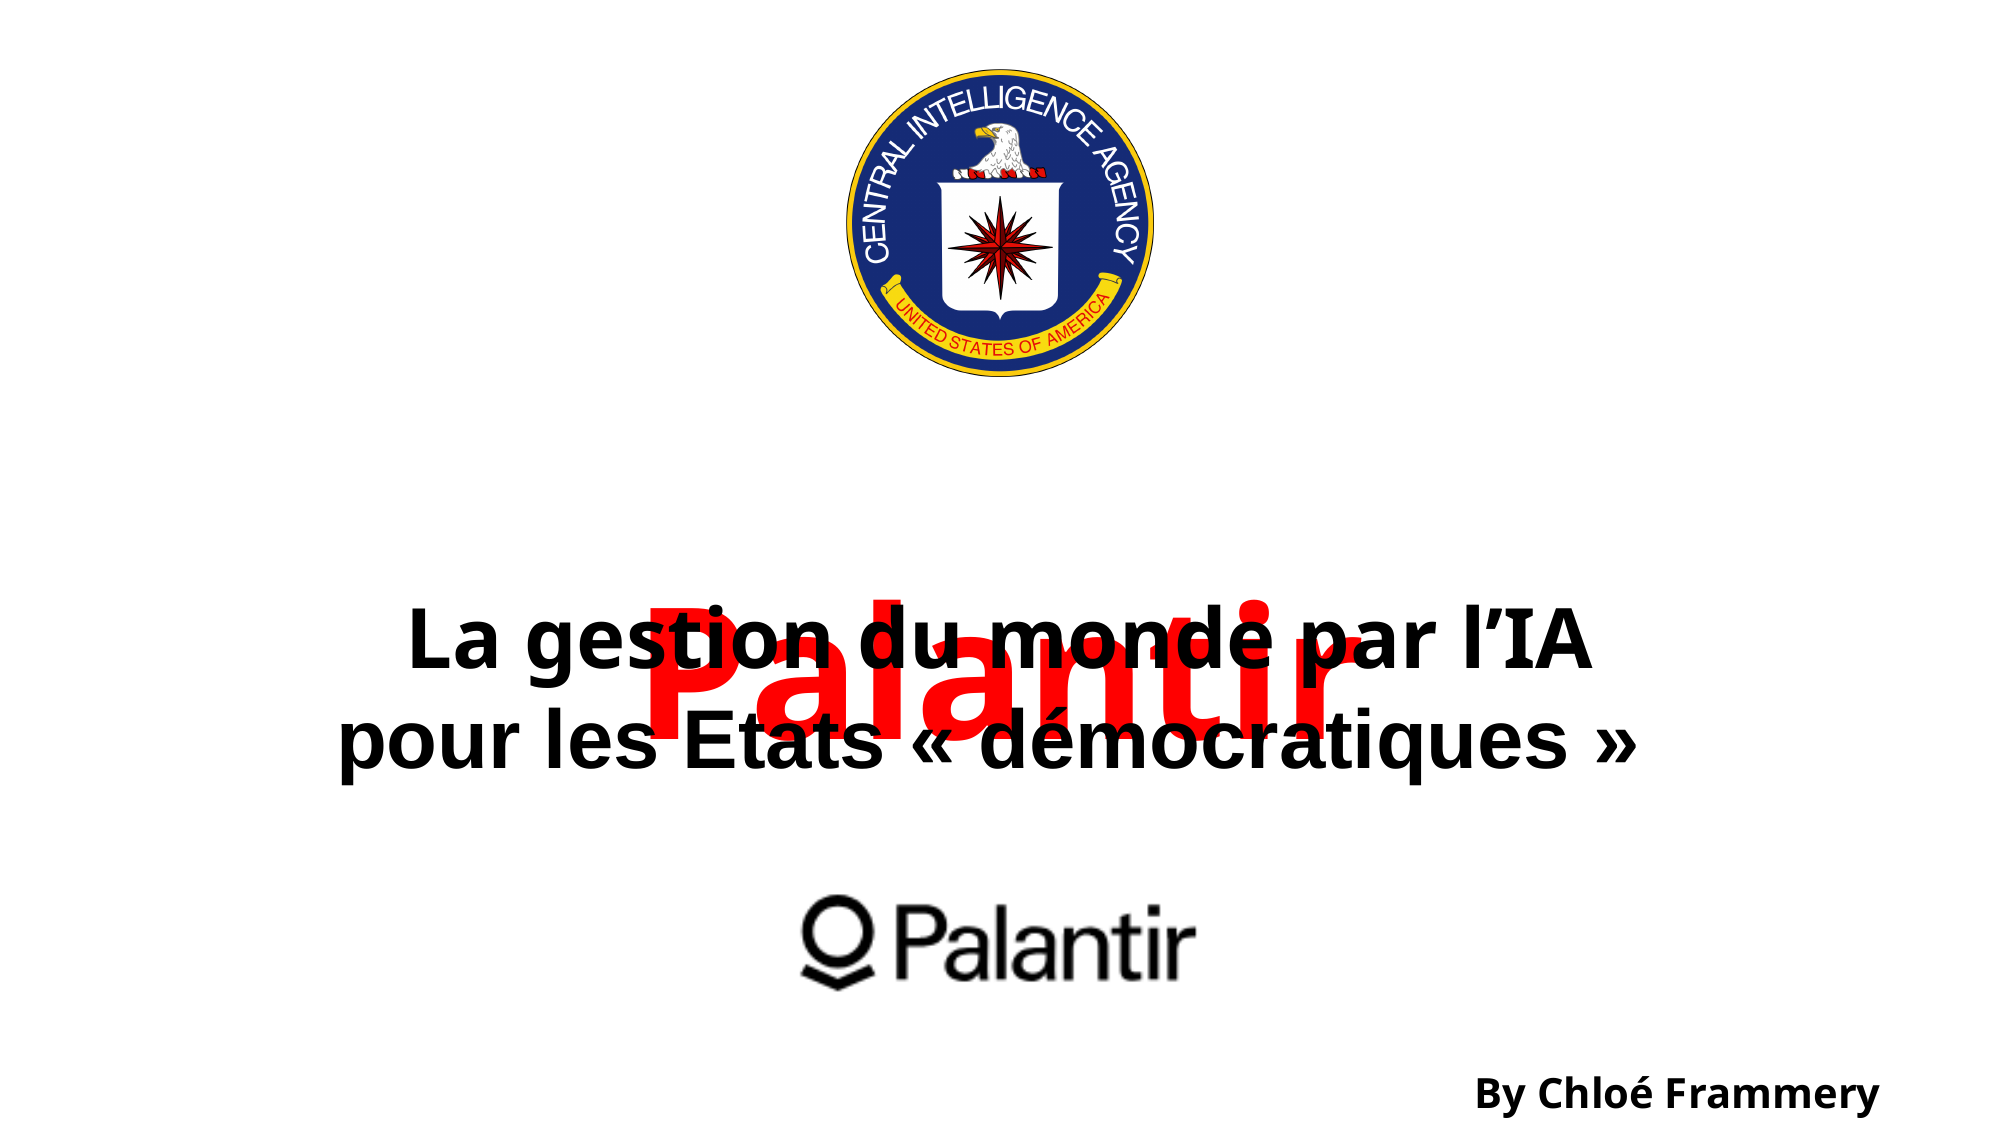

# Palantir
La gestion du monde par l’IA
pour les Etats « démocratiques »
By Chloé Frammery